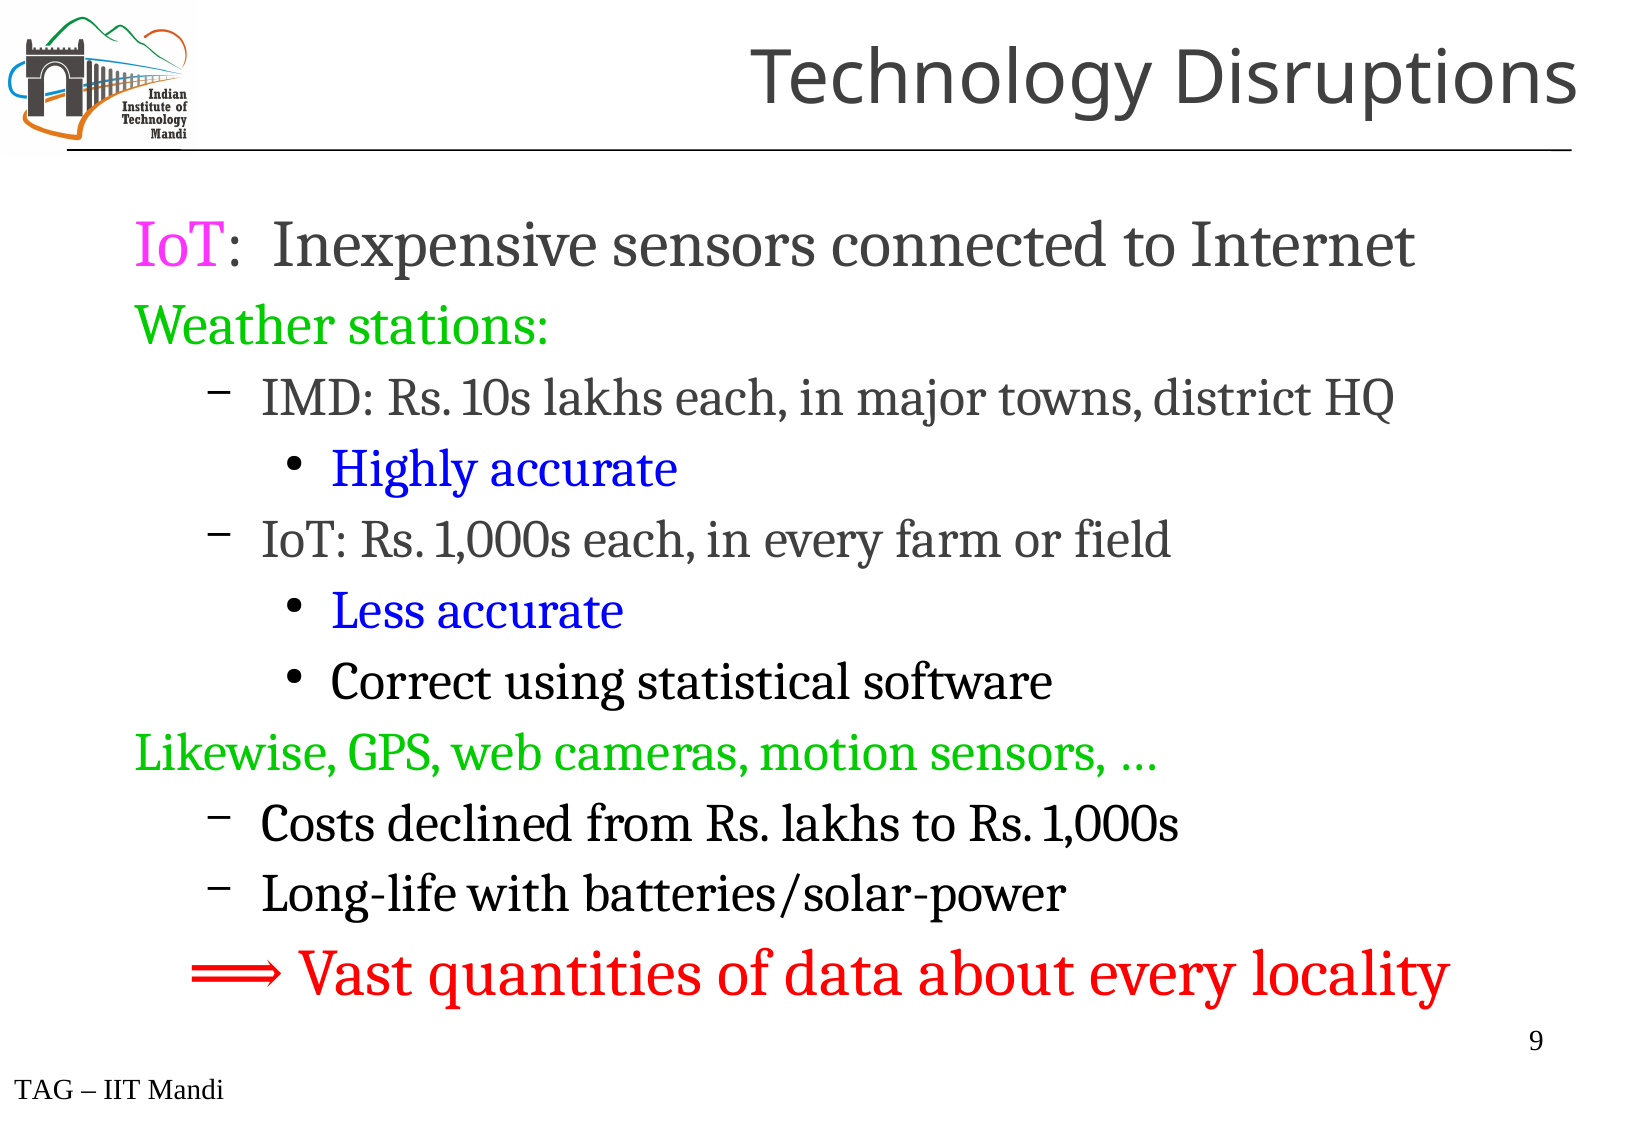

# Technology Disruptions
IoT: Inexpensive sensors connected to Internet
Weather stations:
IMD: Rs. 10s lakhs each, in major towns, district HQ
Highly accurate
IoT: Rs. 1,000s each, in every farm or field
Less accurate
Correct using statistical software
Likewise, GPS, web cameras, motion sensors, …
Costs declined from Rs. lakhs to Rs. 1,000s
Long-life with batteries/solar-power
⟹ Vast quantities of data about every locality
9